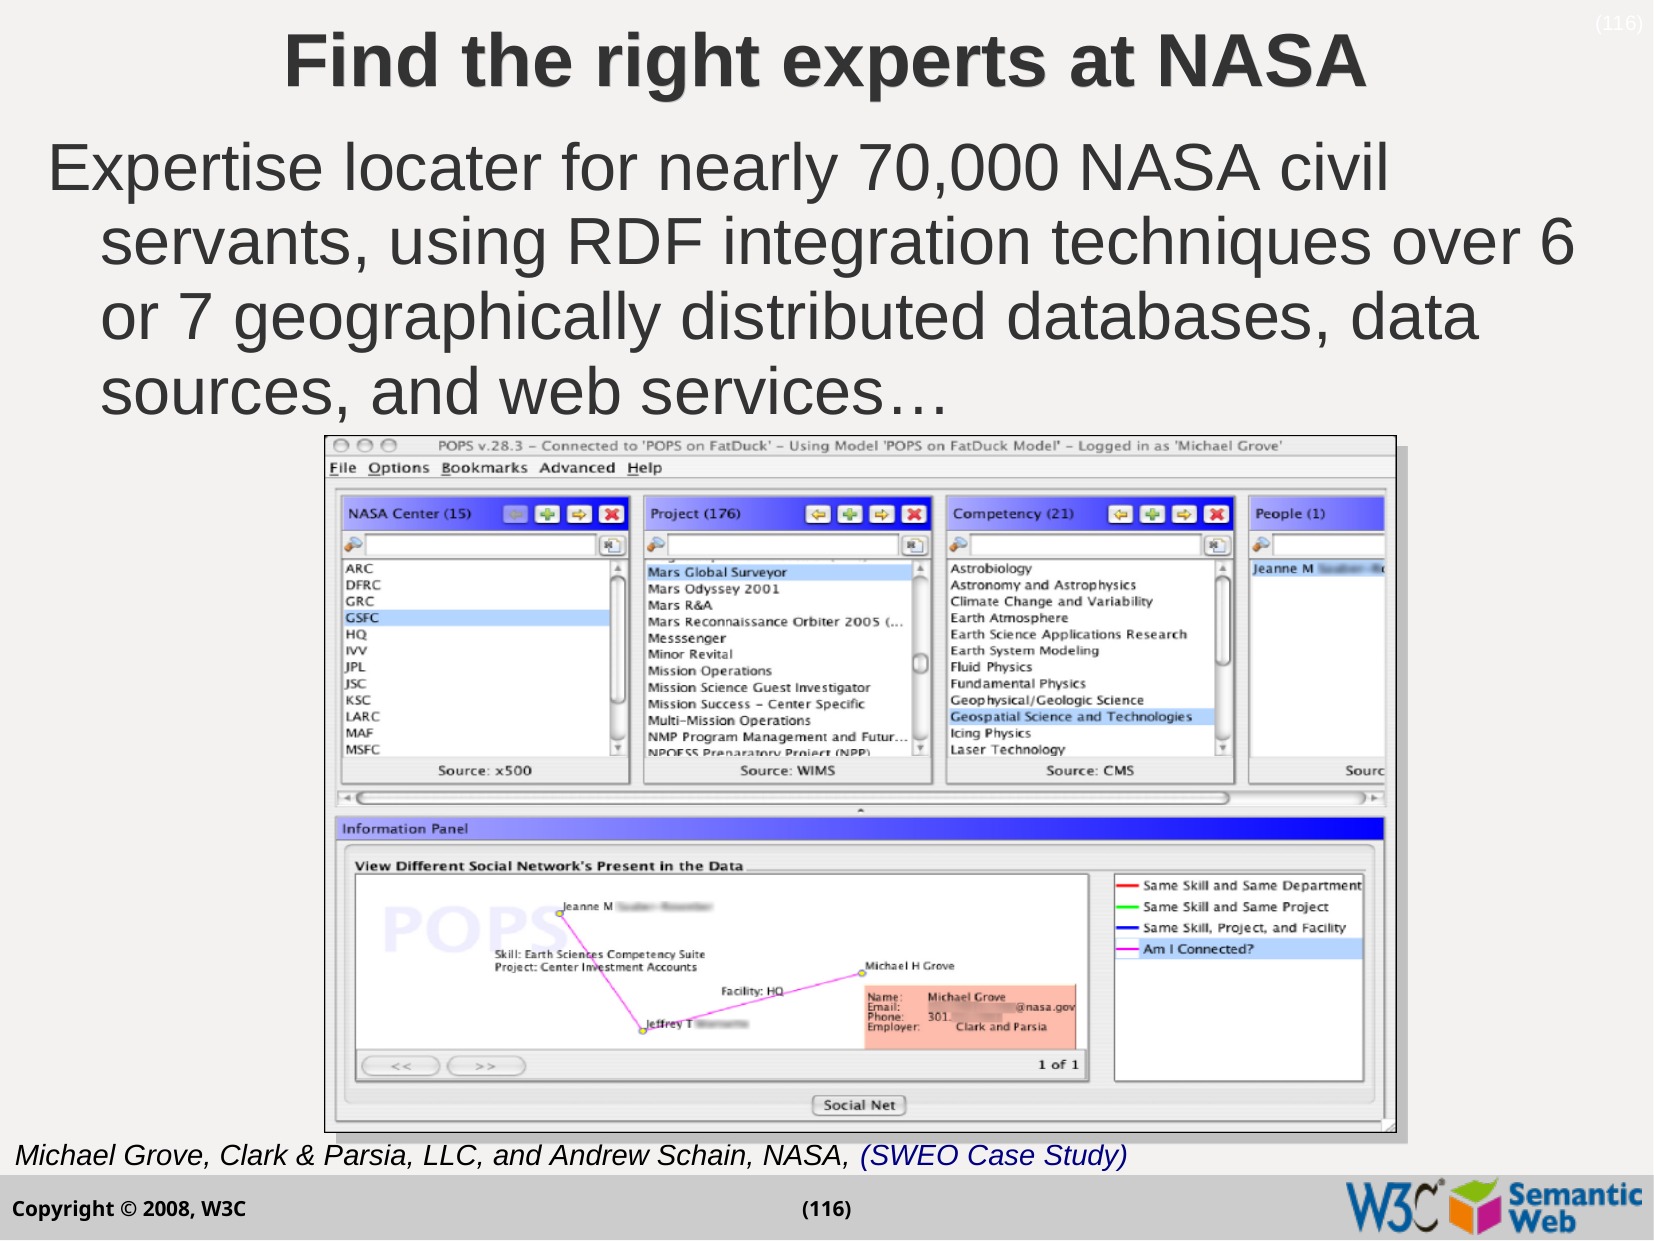

# Find the right experts at NASA
Expertise locater for nearly 70,000 NASA civil servants, using RDF integration techniques over 6 or 7 geographically distributed databases, data sources, and web services…
Michael Grove, Clark & Parsia, LLC, and Andrew Schain, NASA, (SWEO Case Study)